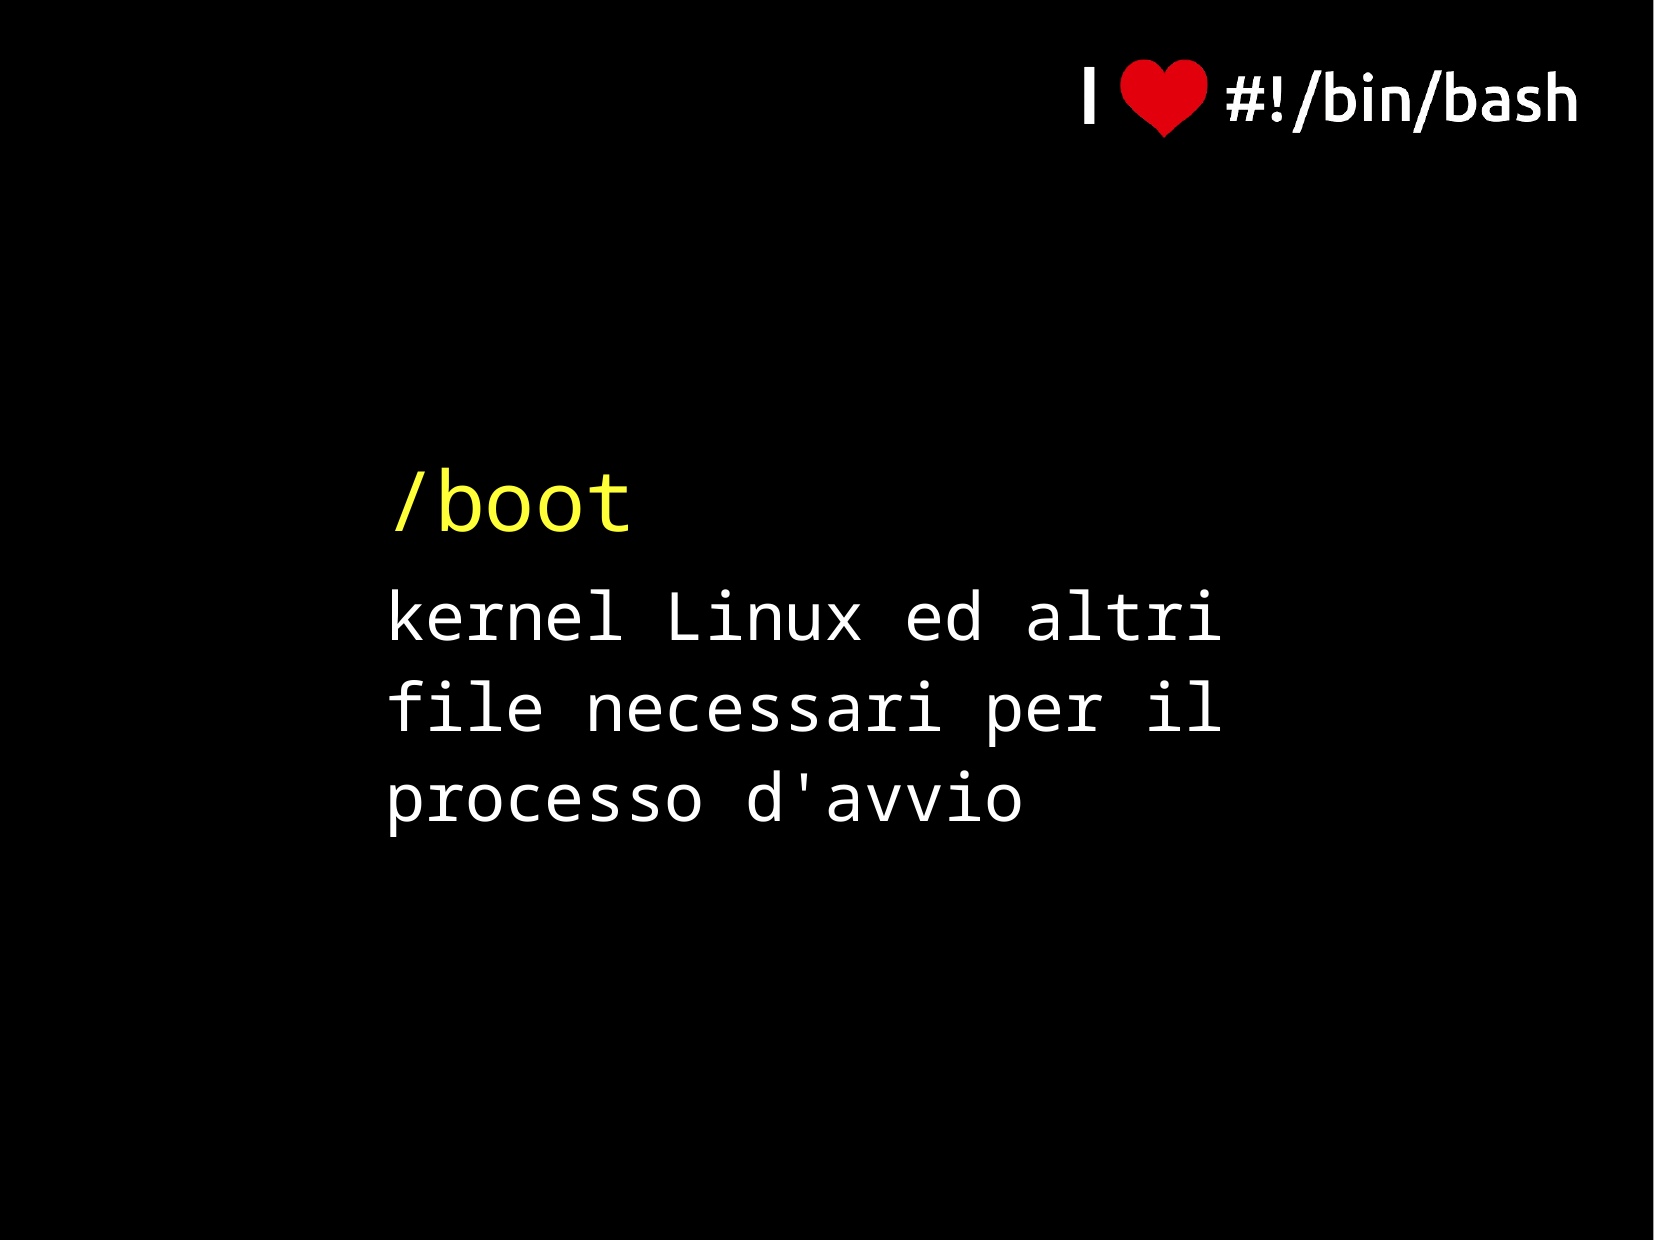

/boot
kernel Linux ed altri file necessari per il processo d'avvio